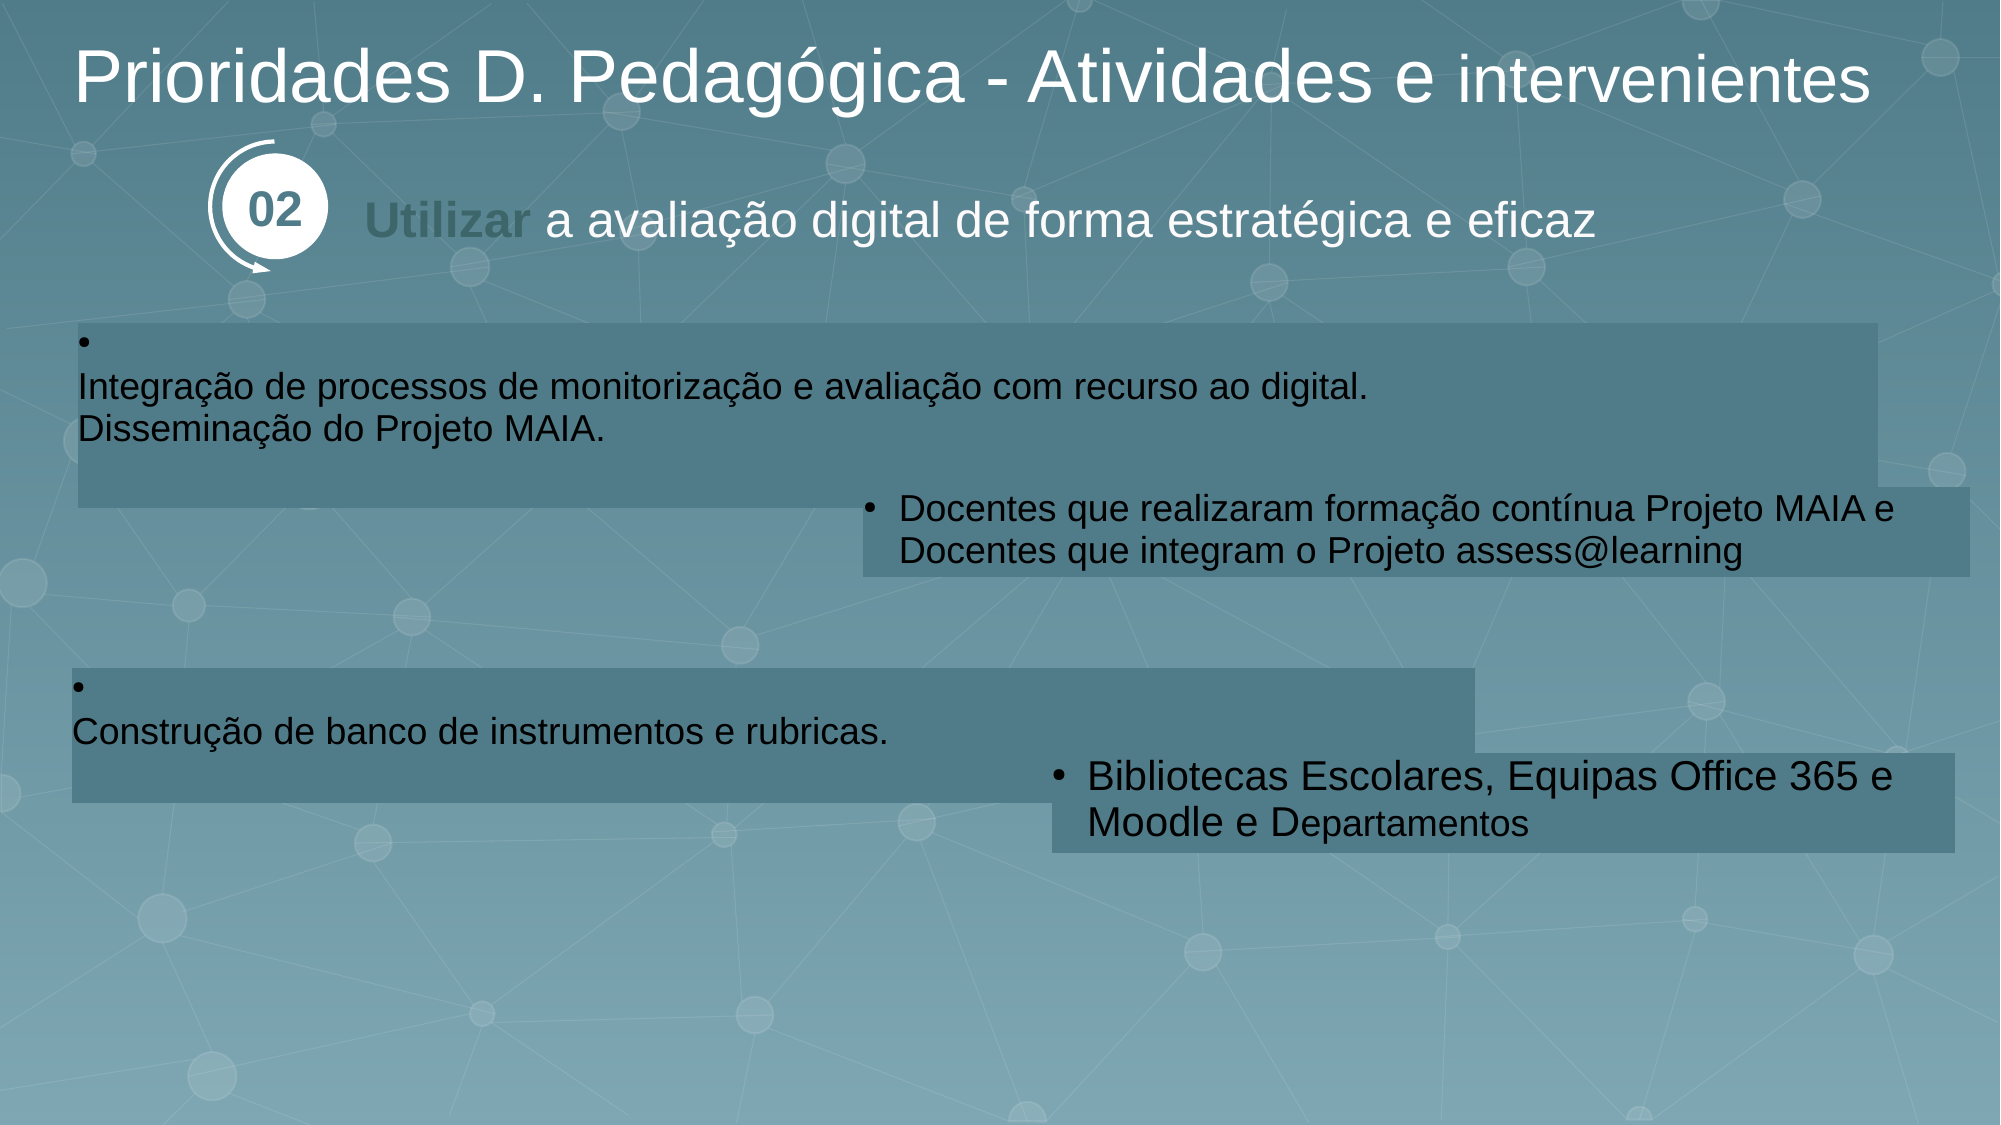

Prioridades D. Pedagógica - Atividades e intervenientes
02
Utilizar a avaliação digital de forma estratégica e eficaz
| Integração de processos de monitorização e avaliação com recurso ao digital.  Disseminação do Projeto MAIA. |
| --- |
| Docentes que realizaram formação contínua Projeto MAIA e Docentes que integram o Projeto assess@learning |
| --- |
| Construção de banco de instrumentos e rubricas. |
| --- |
| Bibliotecas Escolares, Equipas Office 365 e Moodle e Departamentos |
| --- |